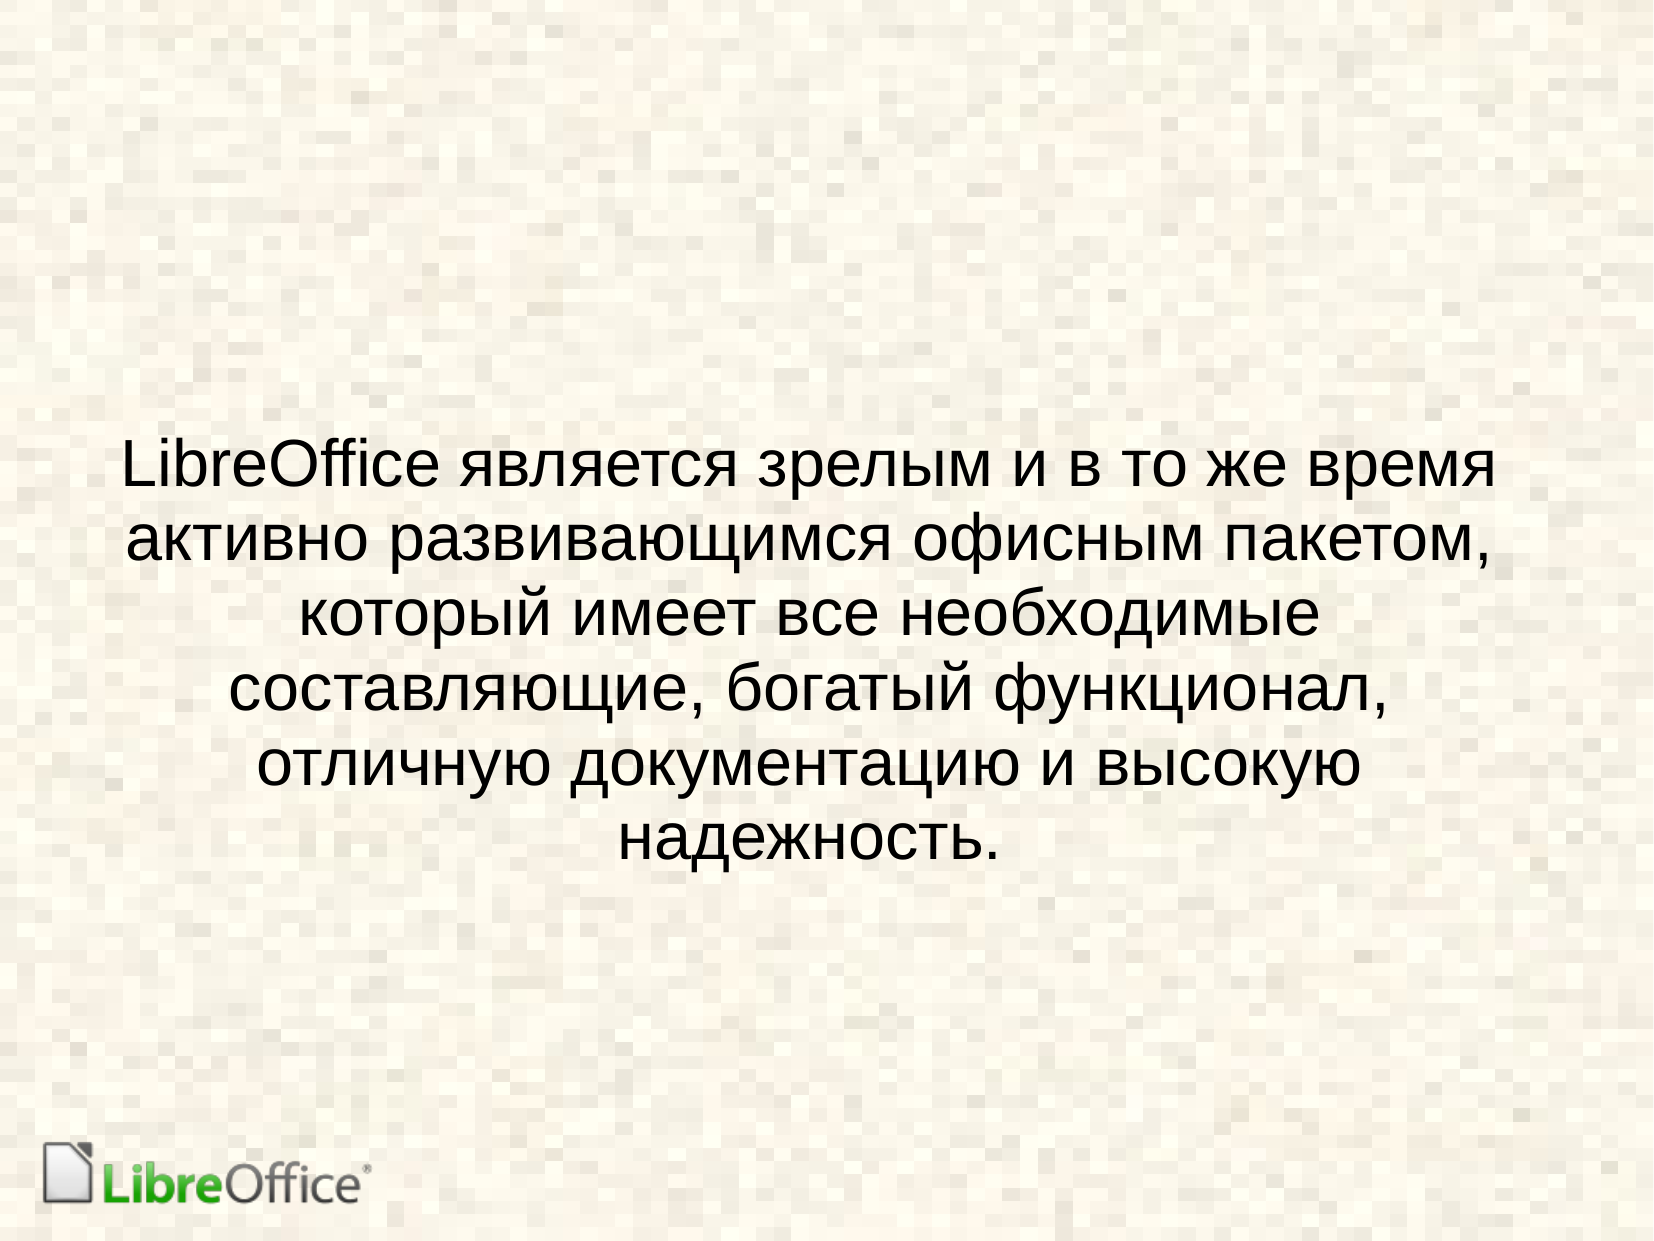

# LibreOffice является зрелым и в то же время активно развивающимся офисным пакетом, который имеет все необходимые составляющие, богатый функционал, отличную документацию и высокую надежность.